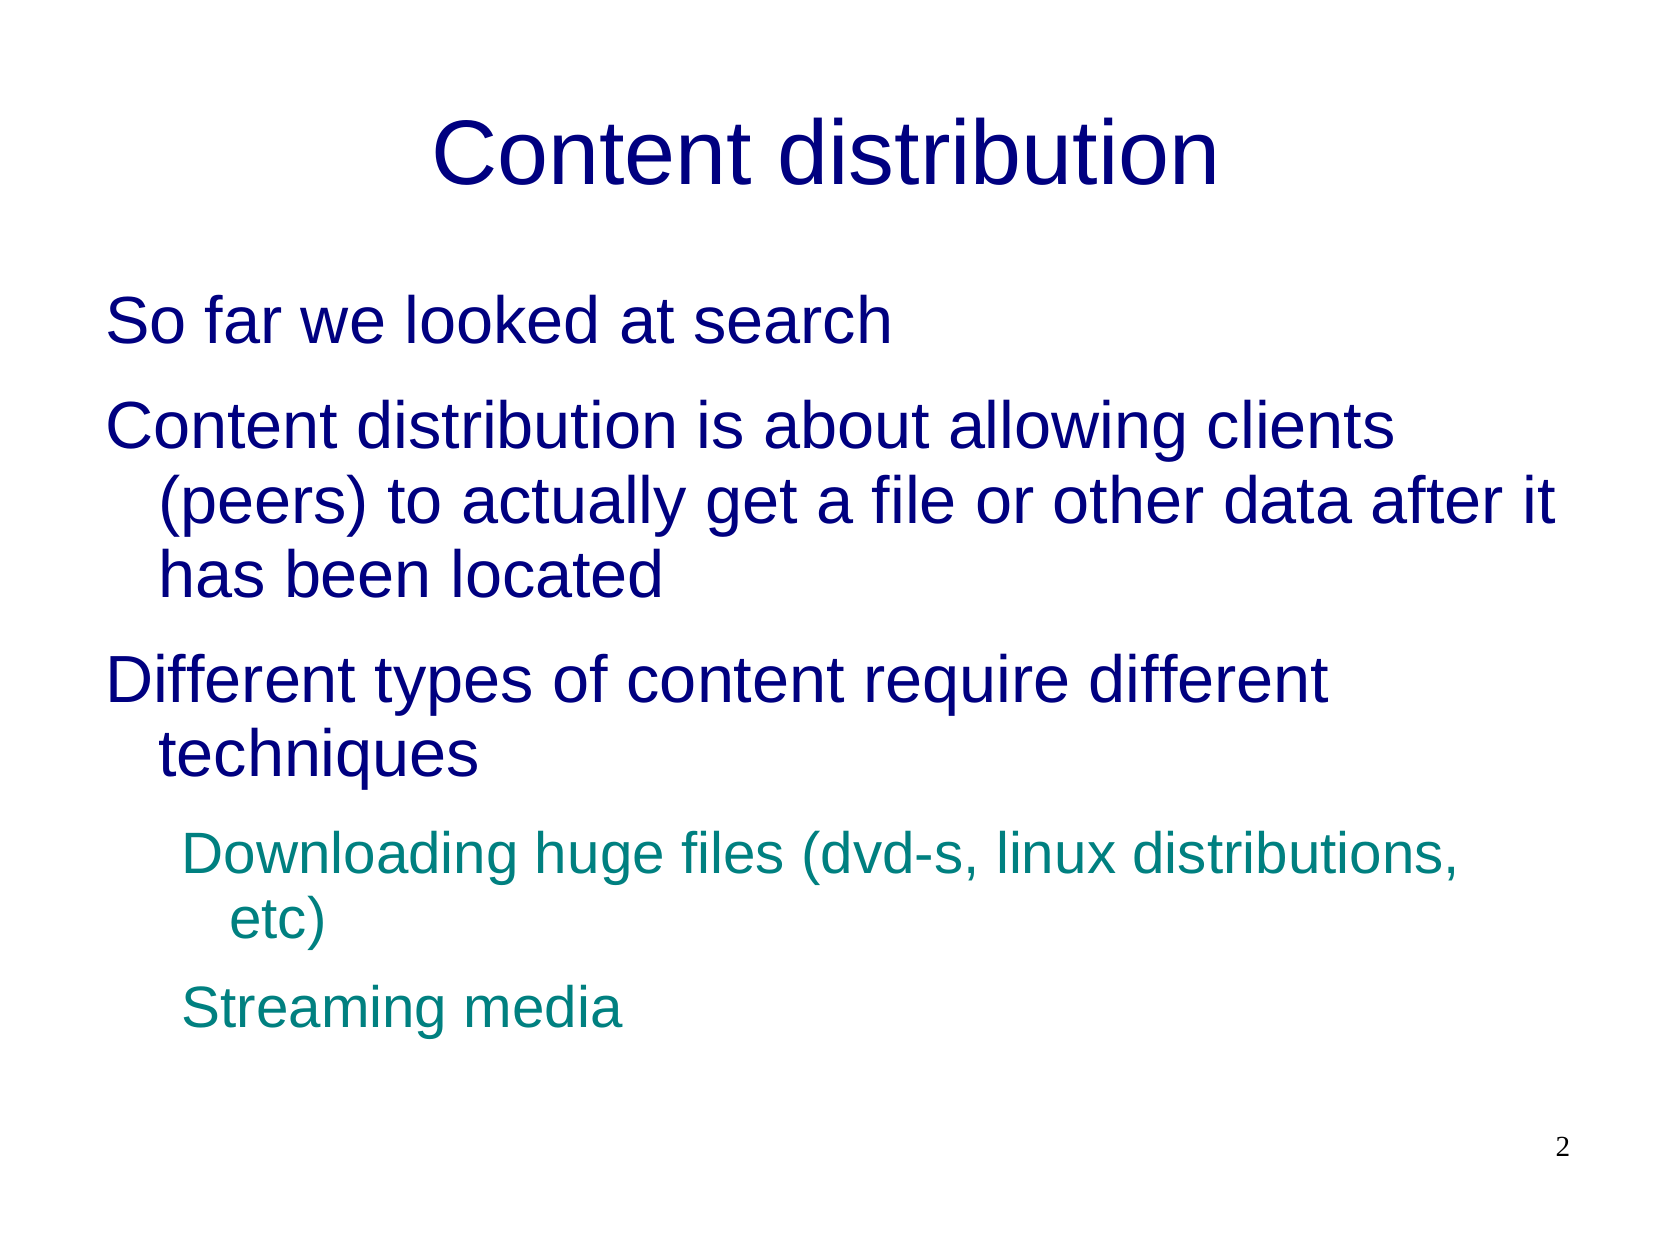

# Content distribution
So far we looked at search
Content distribution is about allowing clients (peers) to actually get a file or other data after it has been located
Different types of content require different techniques
Downloading huge files (dvd-s, linux distributions, etc)
Streaming media
2